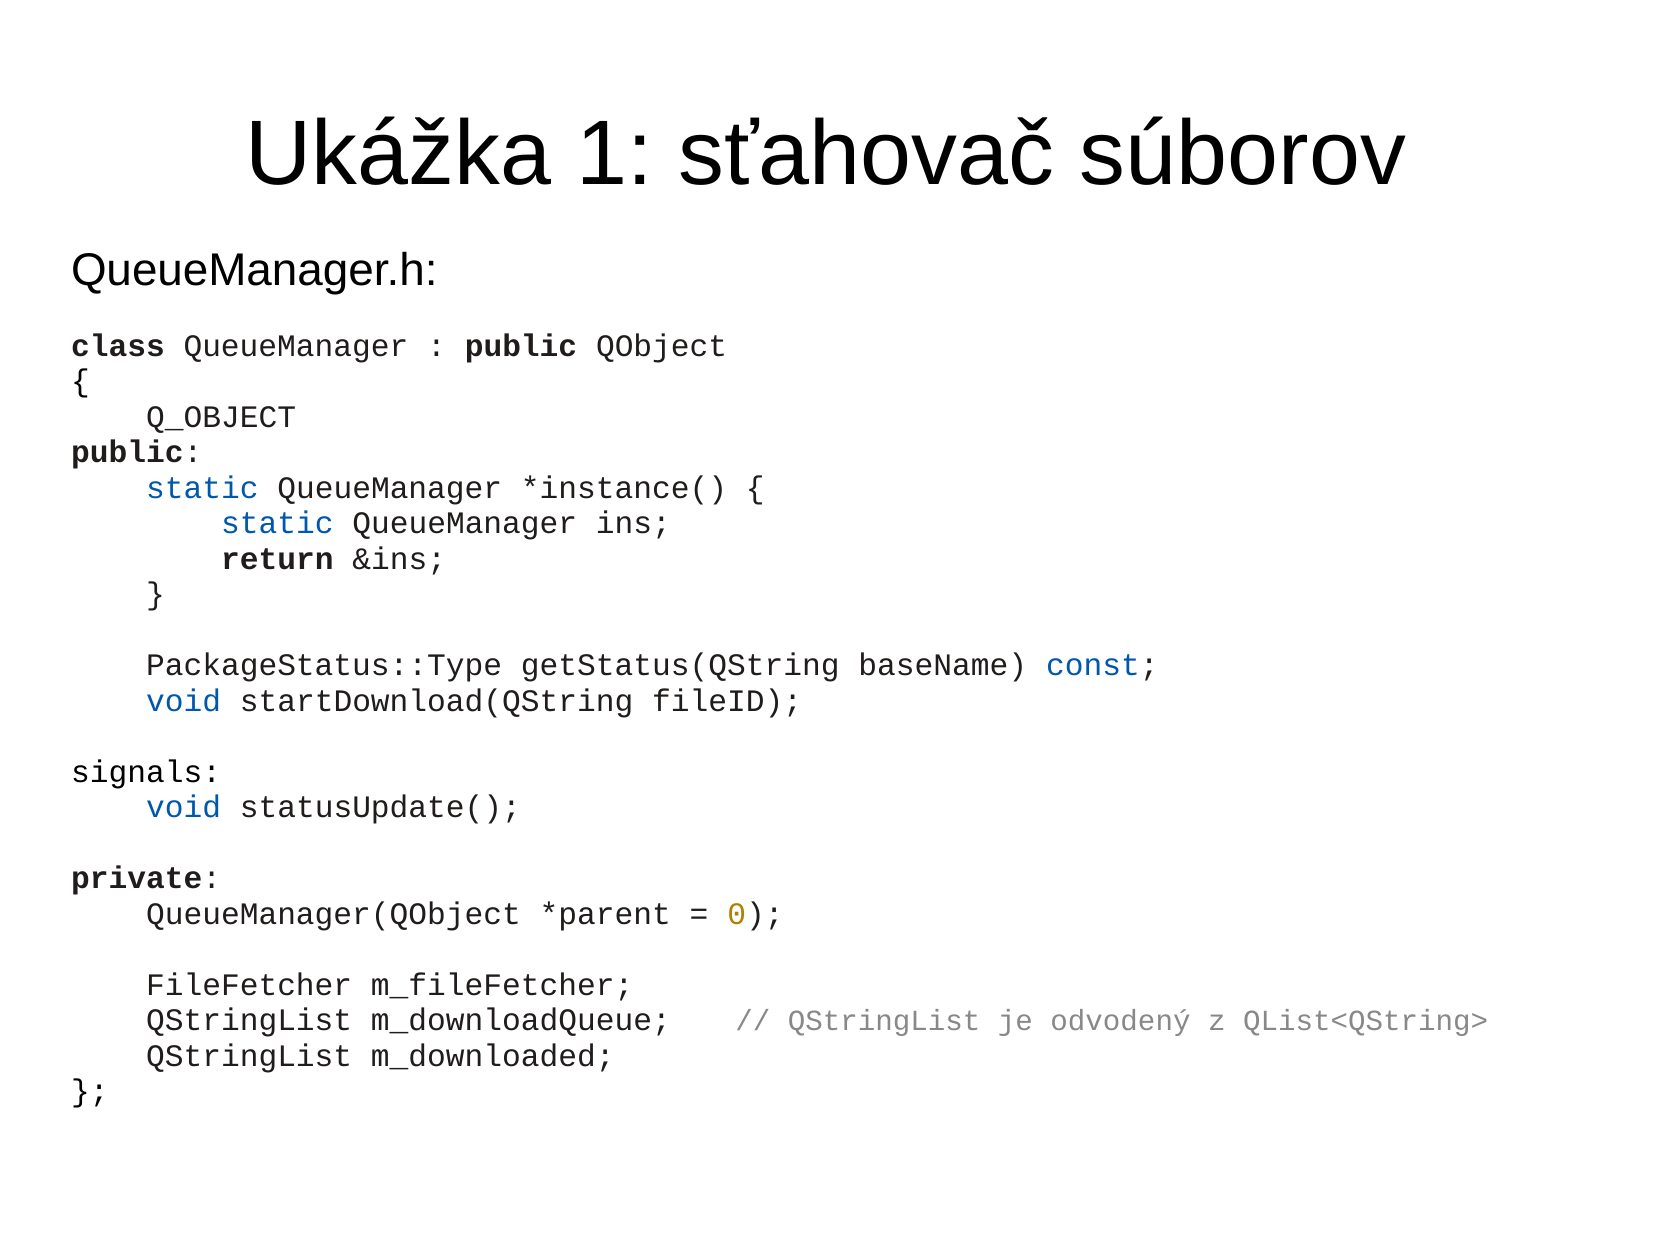

# Ukážka 1: sťahovač súborov
QueueManager.h:
class QueueManager : public QObject
{
 Q_OBJECT
public:
 static QueueManager *instance() {
 static QueueManager ins;
 return &ins;
 }
 PackageStatus::Type getStatus(QString baseName) const;
 void startDownload(QString fileID);
signals:
 void statusUpdate();
private:
 QueueManager(QObject *parent = 0);
 FileFetcher m_fileFetcher;
 QStringList m_downloadQueue;	// QStringList je odvodený z QList<QString>
 QStringList m_downloaded;
};